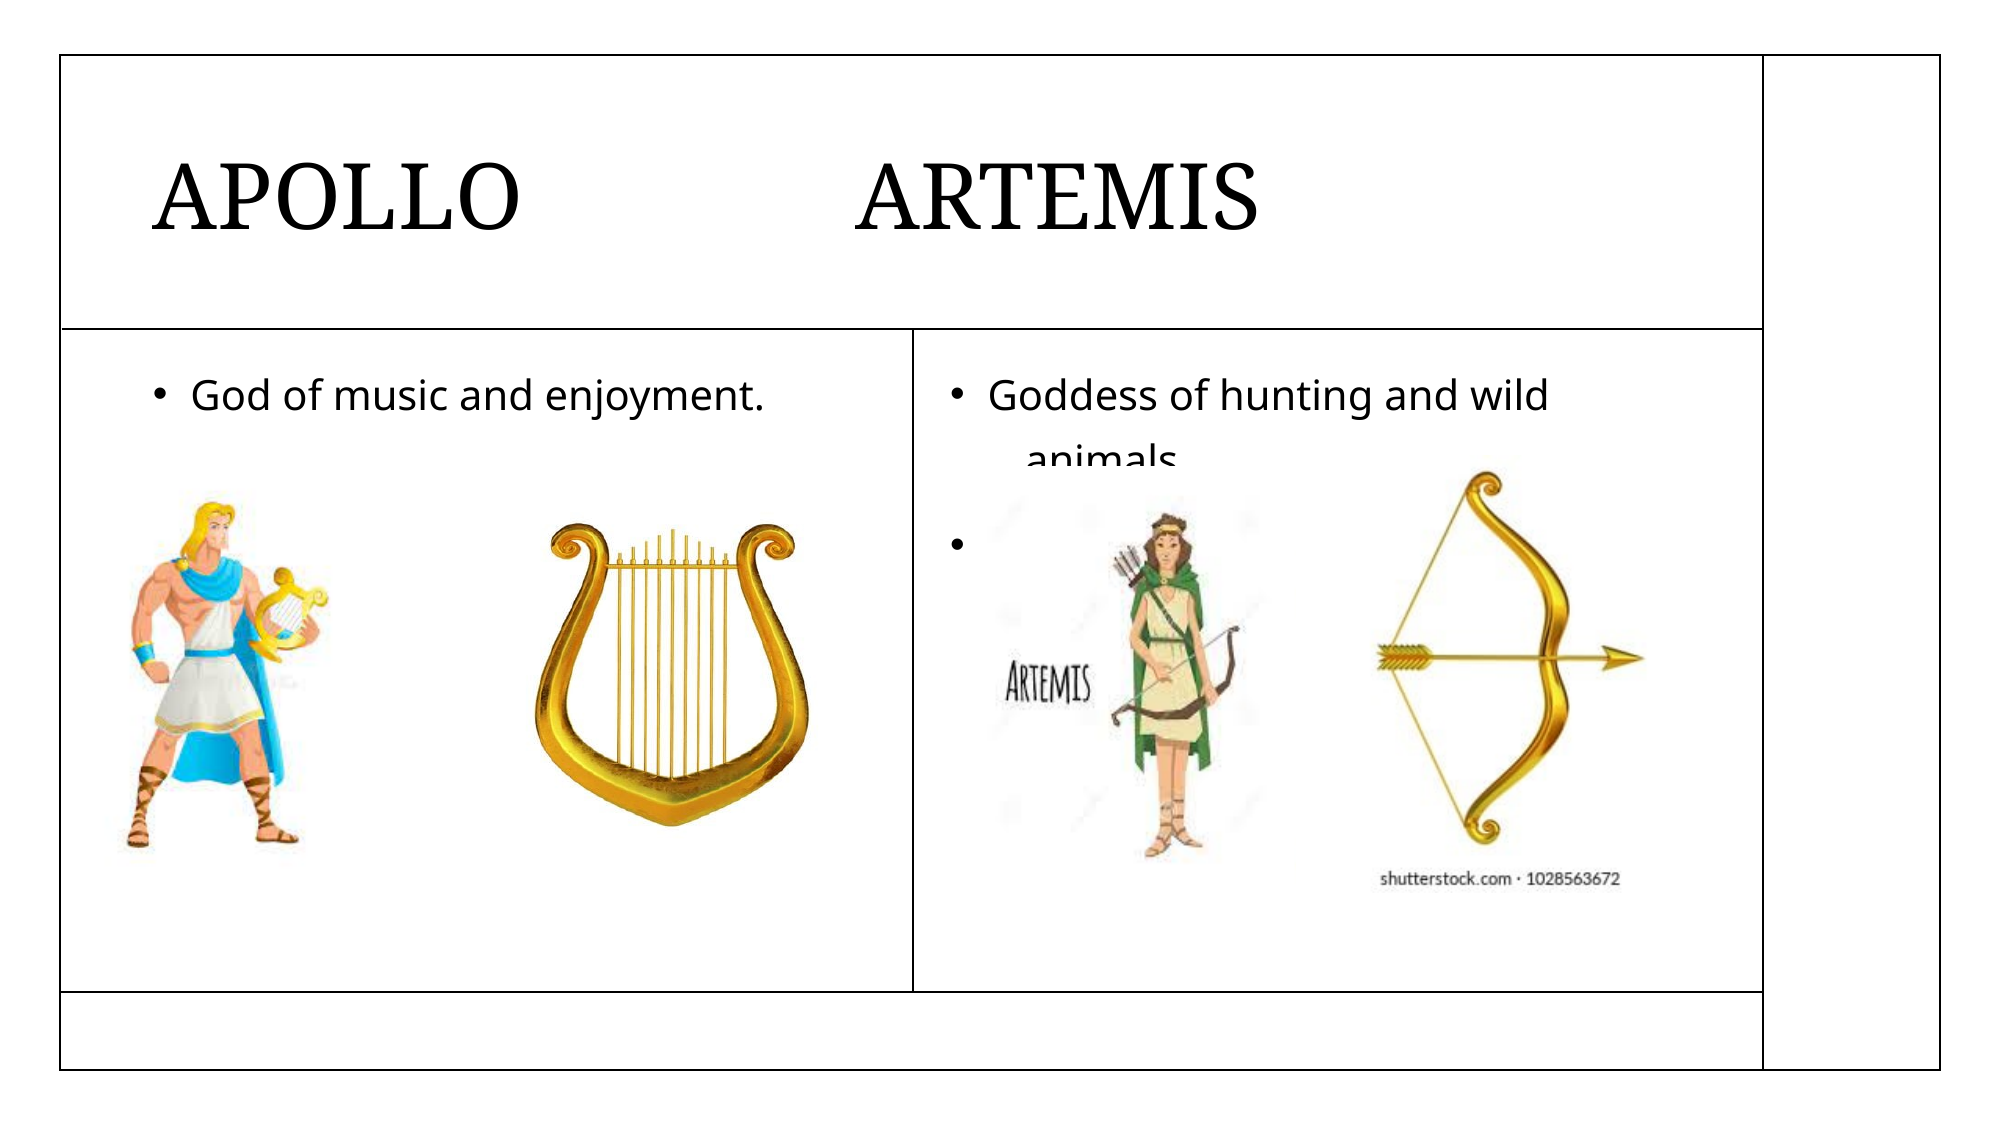

# APOLLO ARTEMIS
God of music and enjoyment.
Goddess of hunting and wild animals.